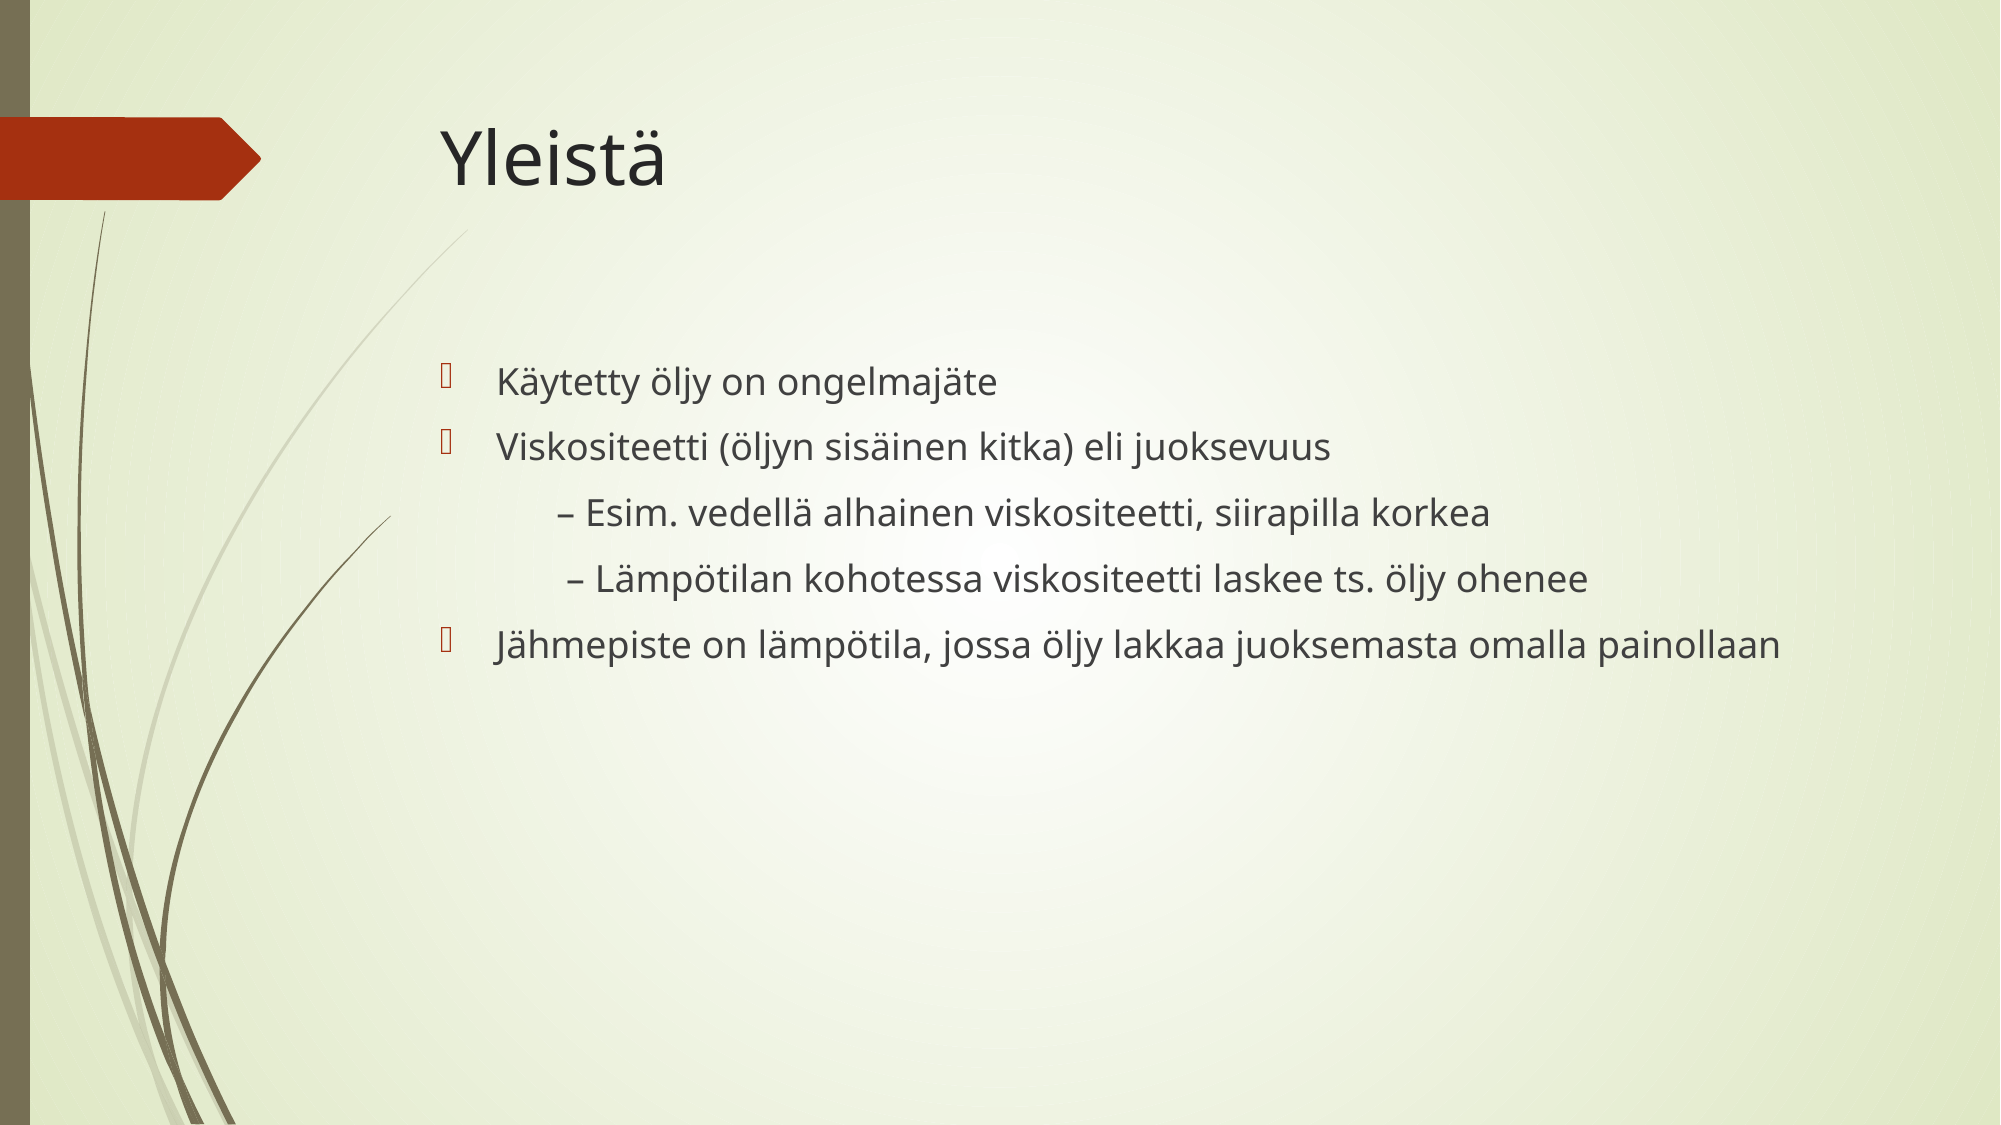

# Yleistä
Käytetty öljy on ongelmajäte
Viskositeetti (öljyn sisäinen kitka) eli juoksevuus
 – Esim. vedellä alhainen viskositeetti, siirapilla korkea
 – Lämpötilan kohotessa viskositeetti laskee ts. öljy ohenee
Jähmepiste on lämpötila, jossa öljy lakkaa juoksemasta omalla painollaan